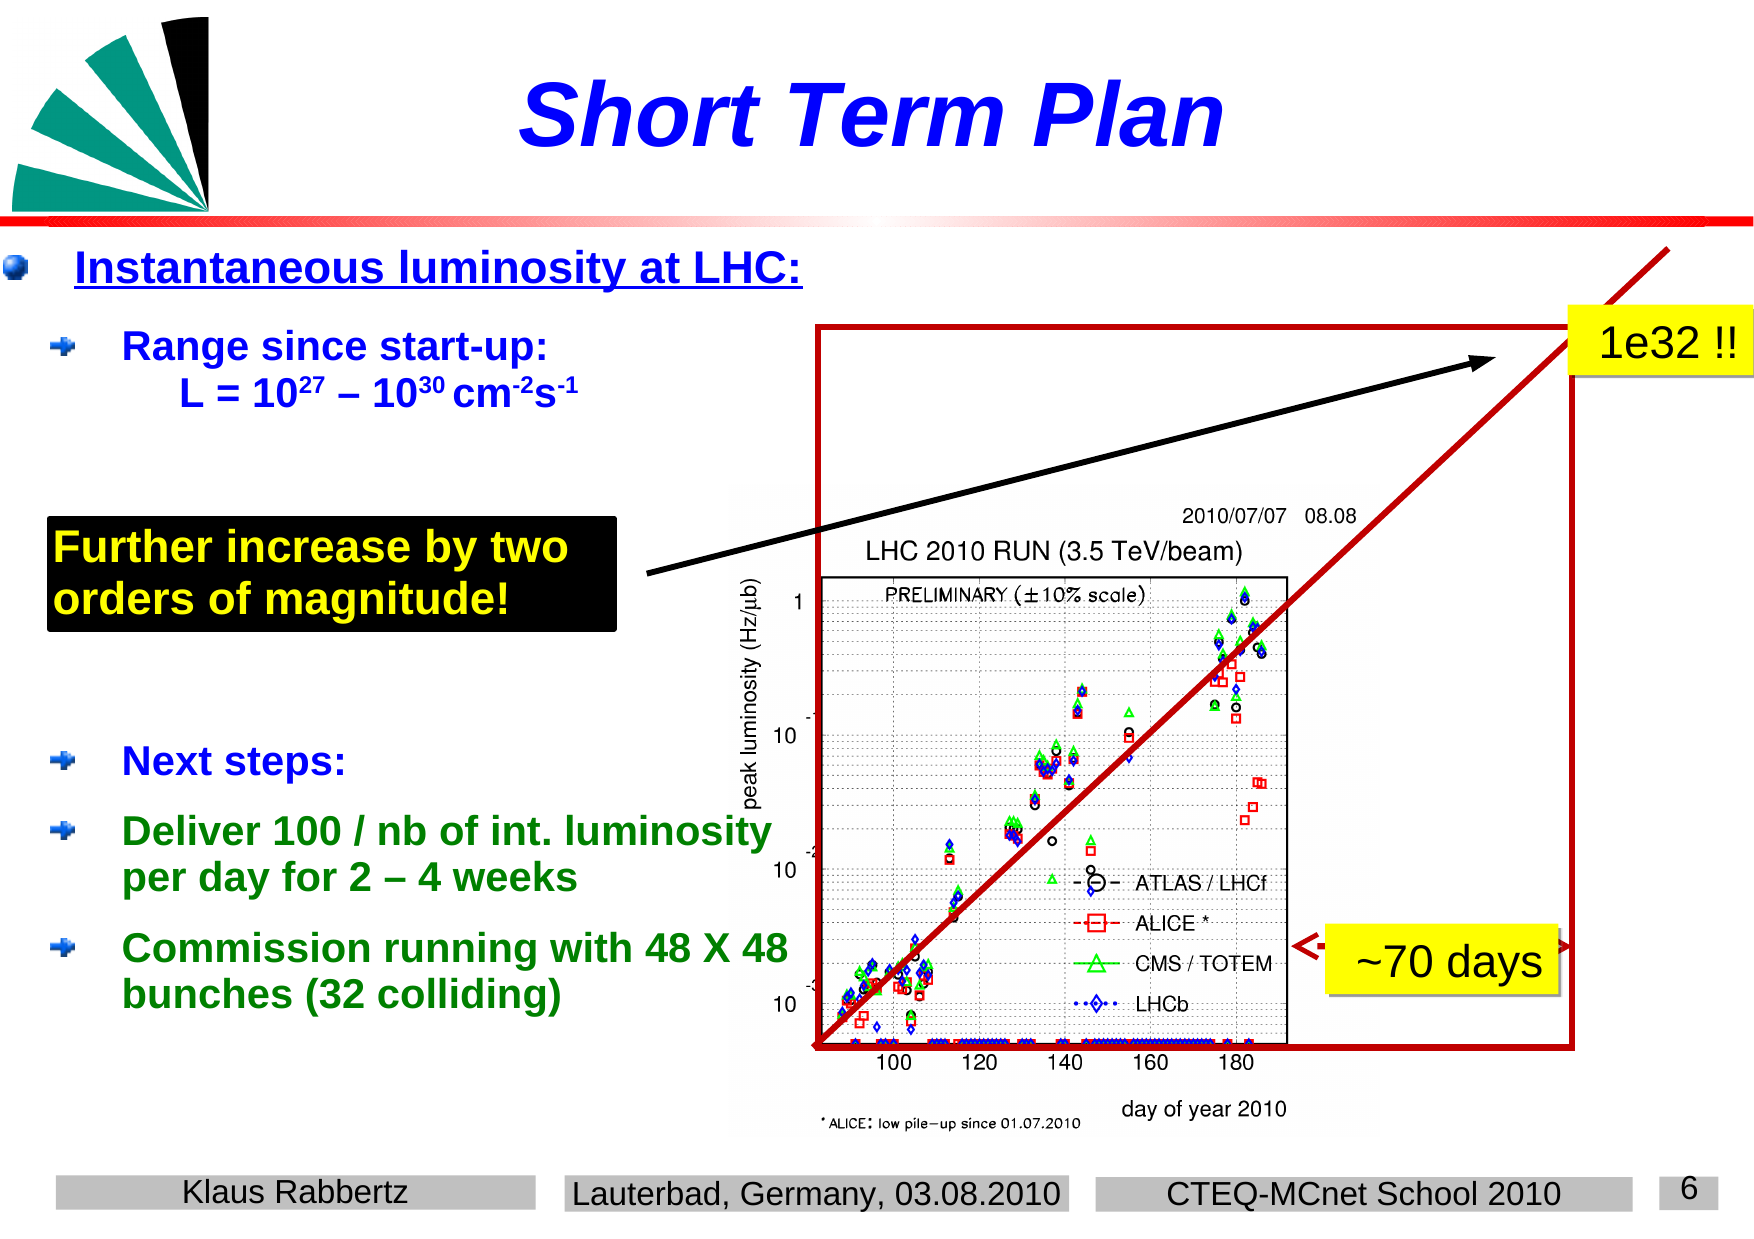

# Short Term Plan
Instantaneous luminosity at LHC:
Range since start-up: L = 1027 – 1030 cm-2s-1
Next steps:
Deliver 100 / nb of int. luminosity per day for 2 – 4 weeks
Commission running with 48 X 48 bunches (32 colliding)
1e32 !!
Further increase by two orders of magnitude!
~70 days